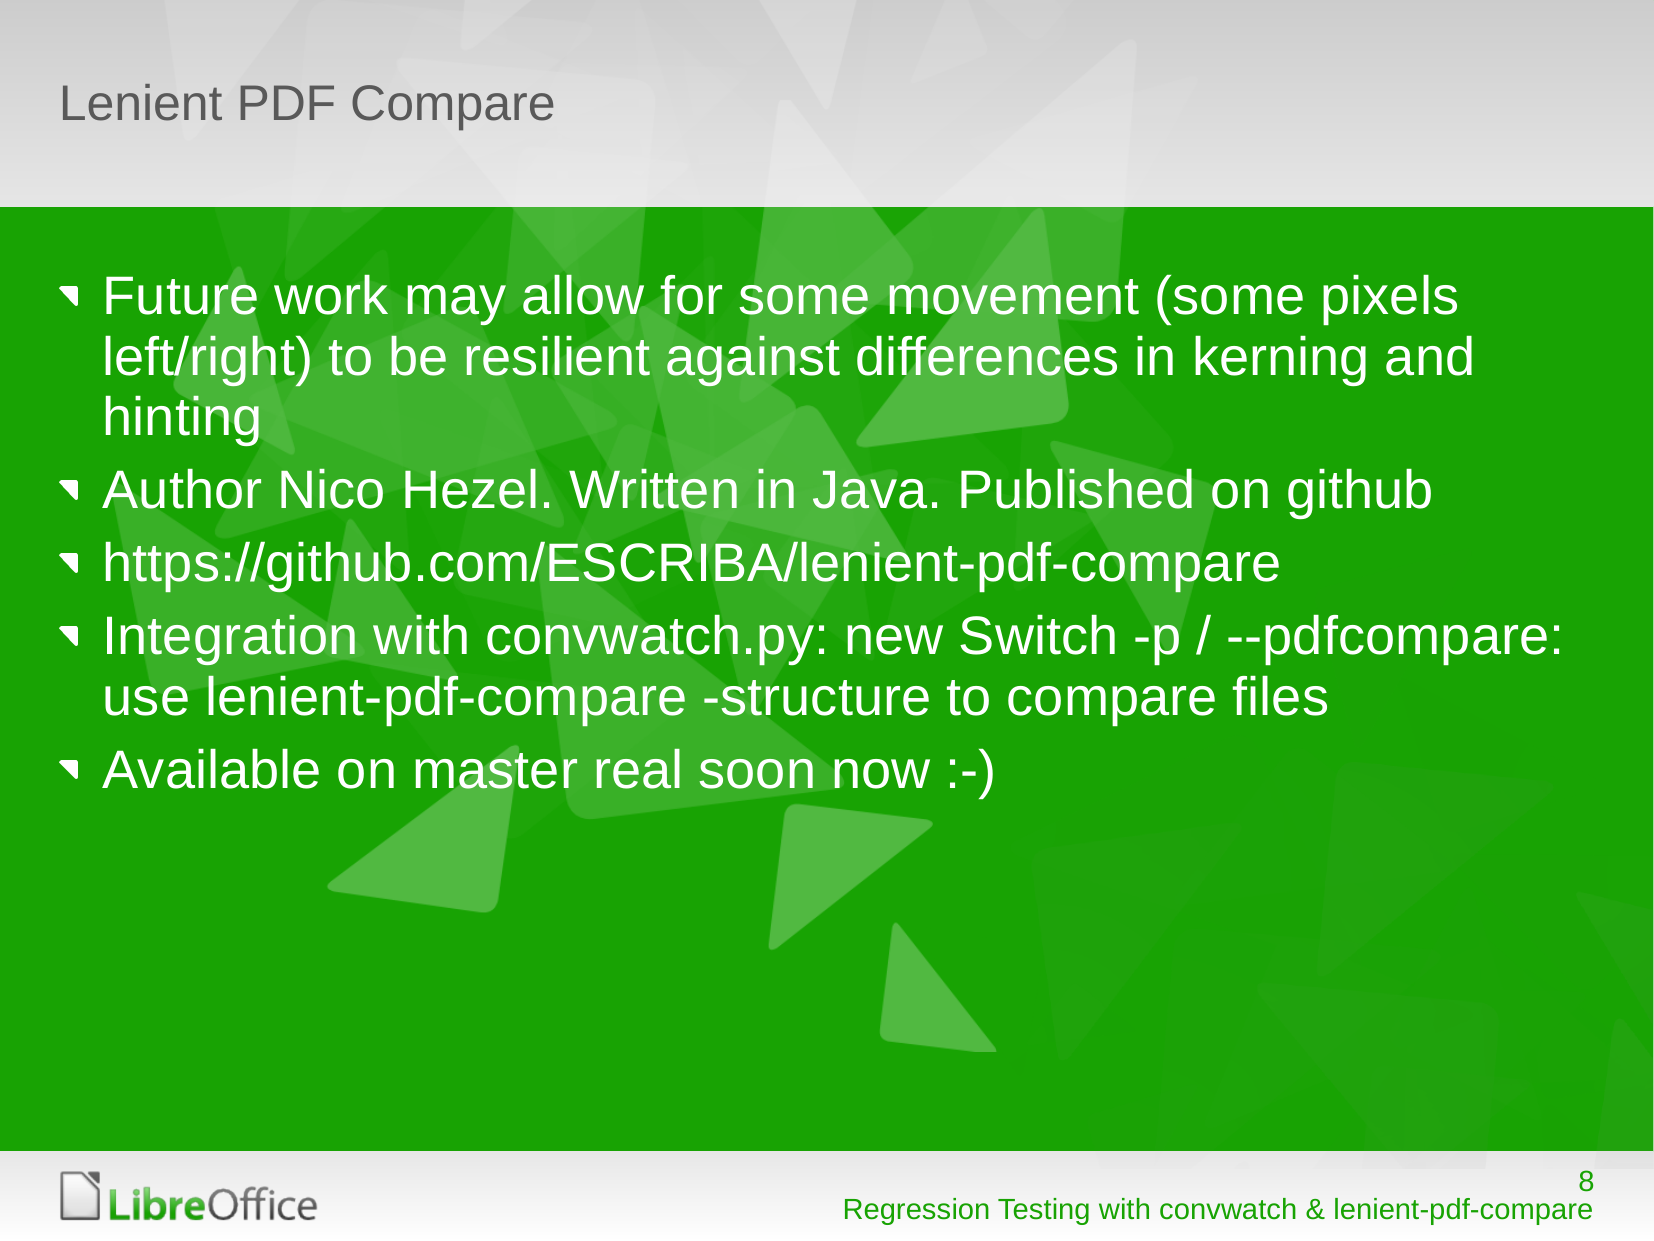

# Lenient PDF Compare
Future work may allow for some movement (some pixels left/right) to be resilient against differences in kerning and hinting
Author Nico Hezel. Written in Java. Published on github
https://github.com/ESCRIBA/lenient-pdf-compare
Integration with convwatch.py: new Switch -p / --pdfcompare: use lenient-pdf-compare -structure to compare files
Available on master real soon now :-)
8
Regression Testing with convwatch & lenient-pdf-compare